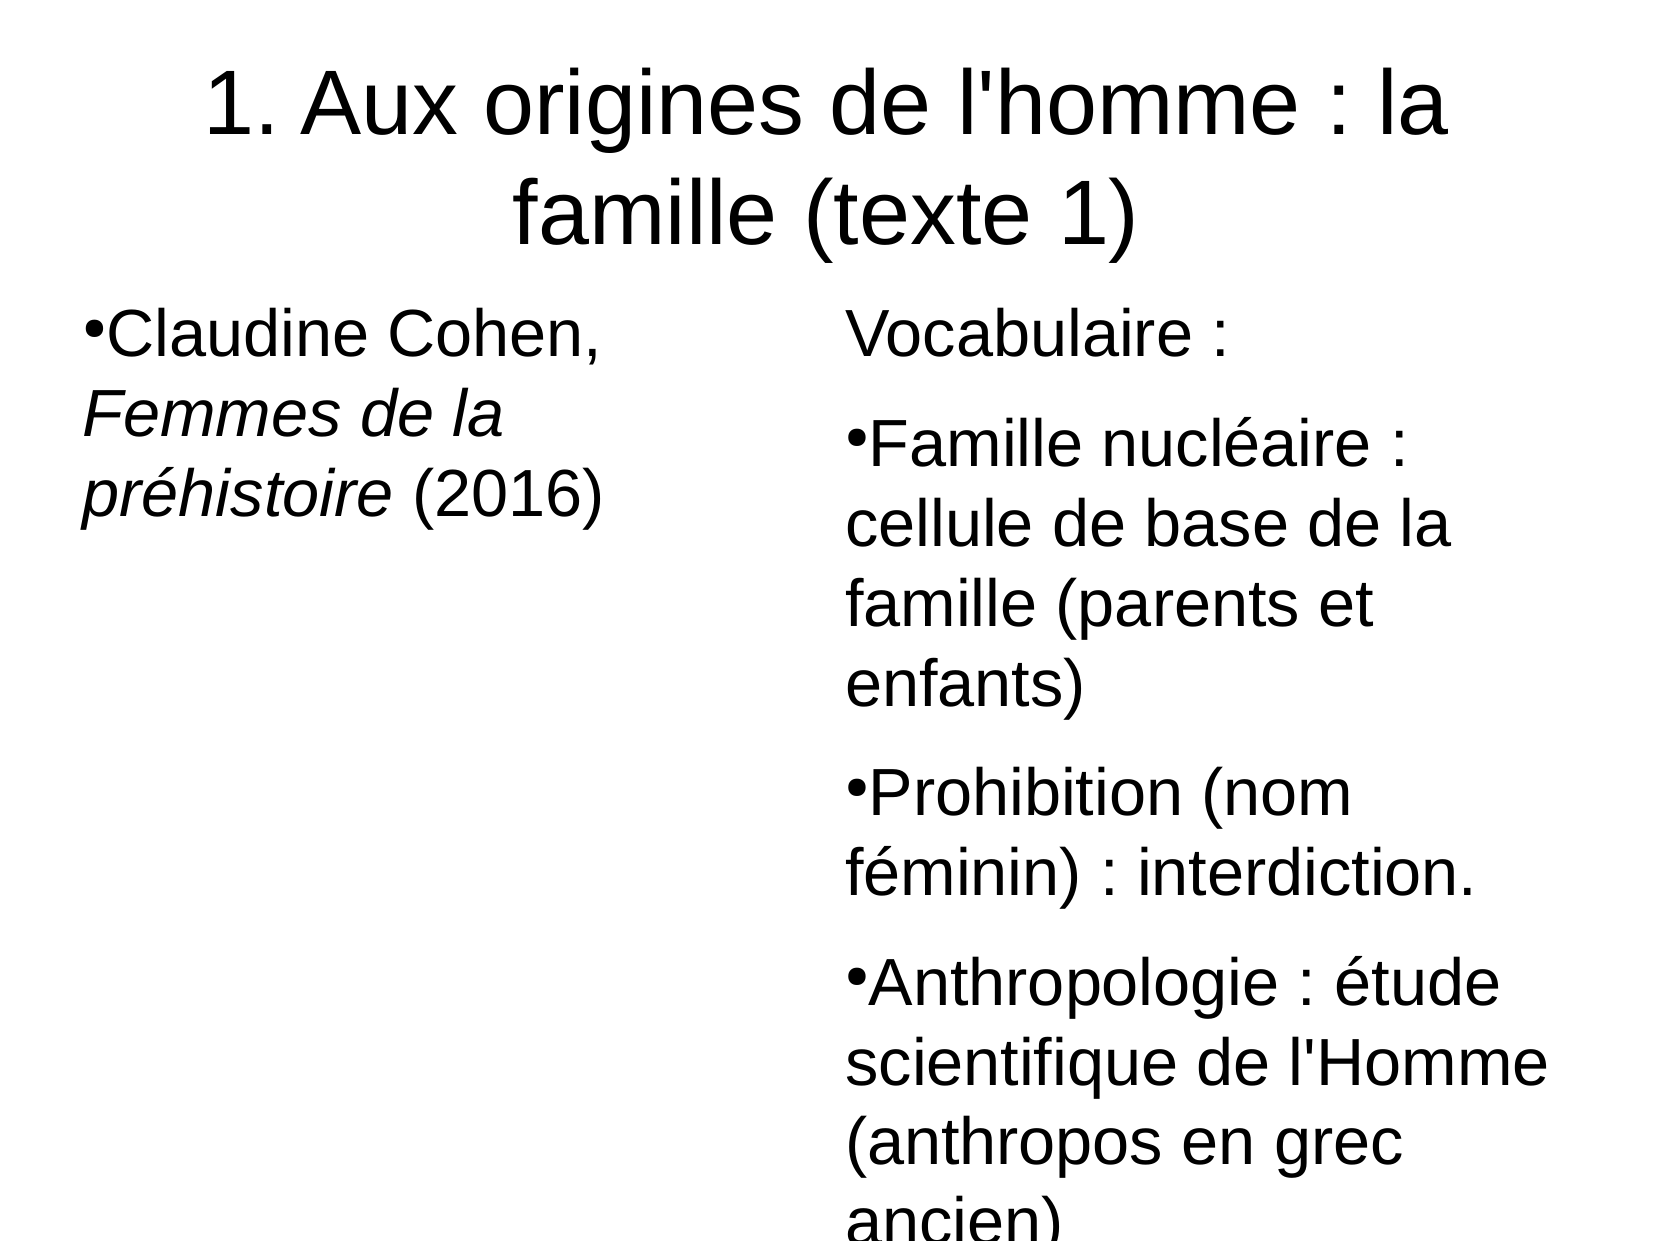

# 1. Aux origines de l'homme : la famille (texte 1)
Claudine Cohen, Femmes de la préhistoire (2016)
Vocabulaire :
Famille nucléaire : cellule de base de la famille (parents et enfants)
Prohibition (nom féminin) : interdiction.
Anthropologie : étude scientifique de l'Homme (anthropos en grec ancien)